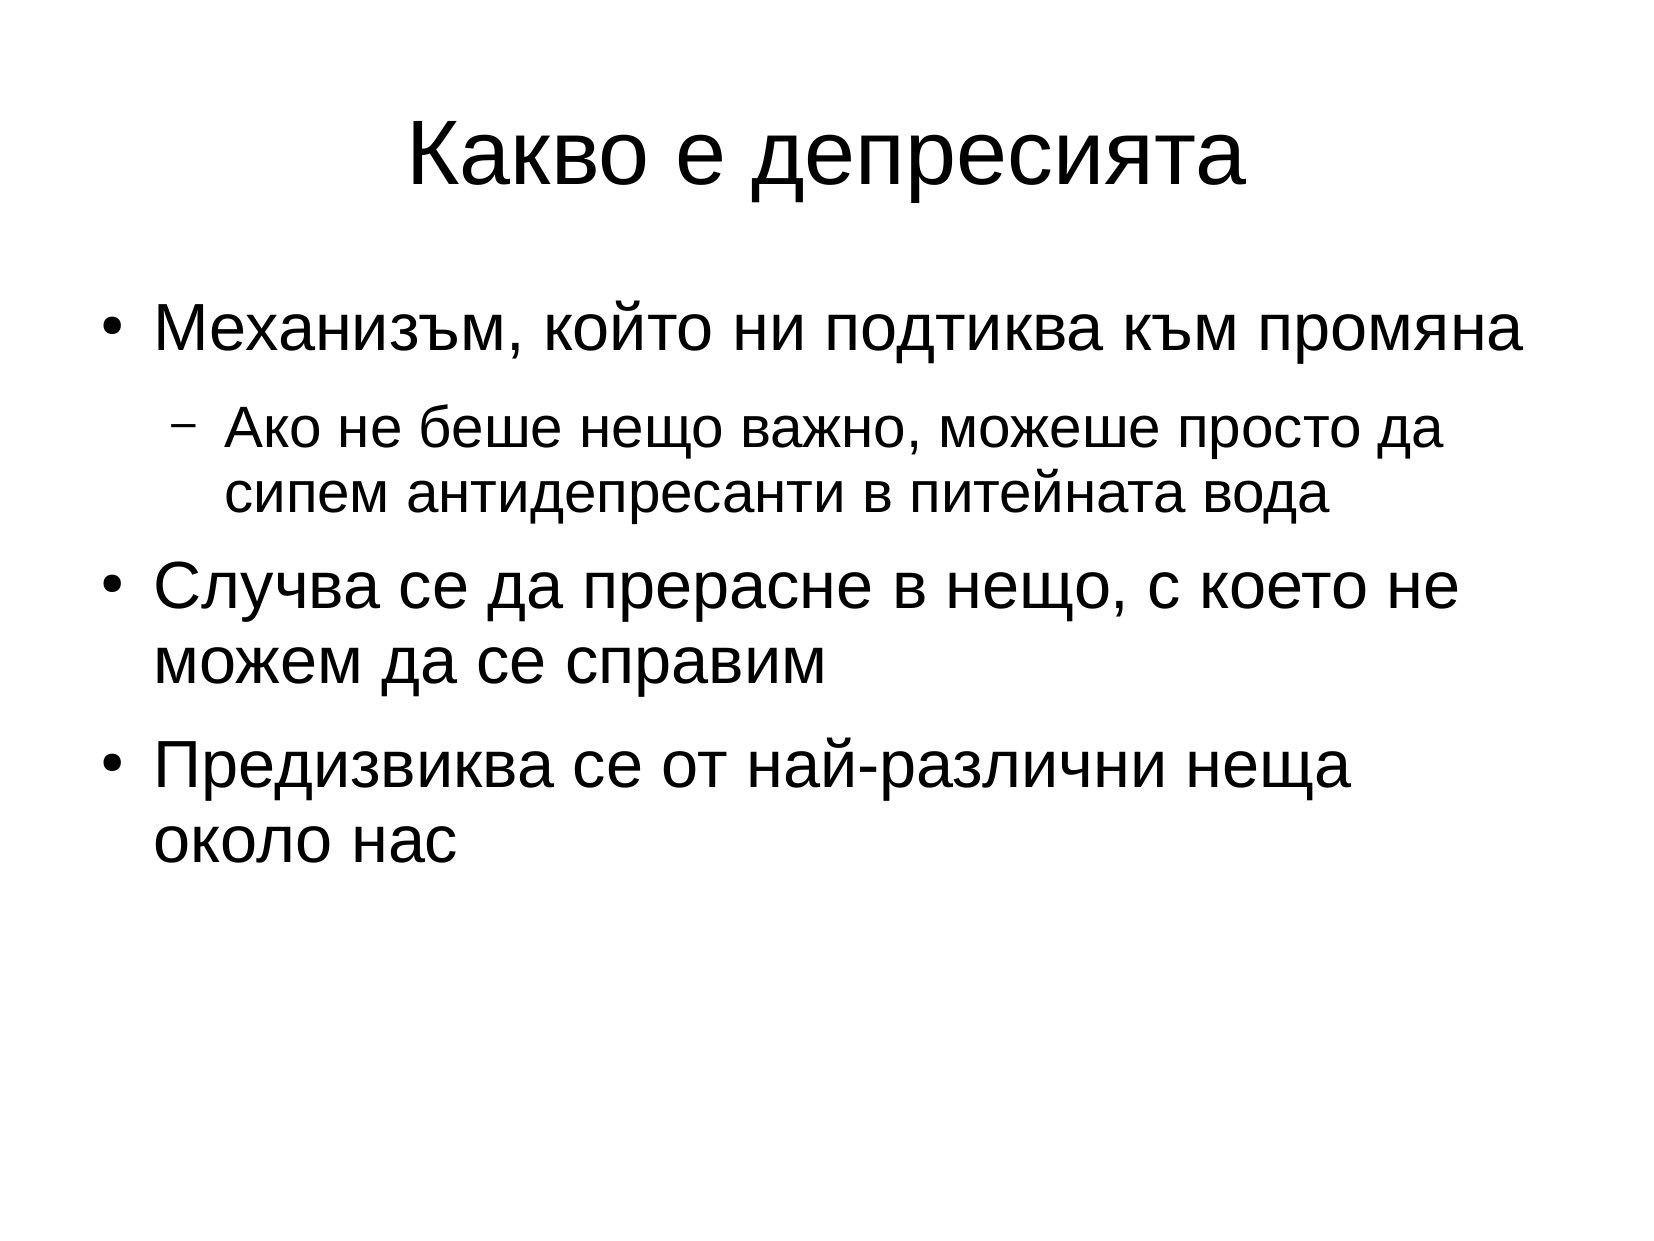

# Какво е депресията
Механизъм, който ни подтиква към промяна
Ако не беше нещо важно, можеше просто да сипем антидепресанти в питейната вода
Случва се да прерасне в нещо, с което не можем да се справим
Предизвиква се от най-различни неща около нас